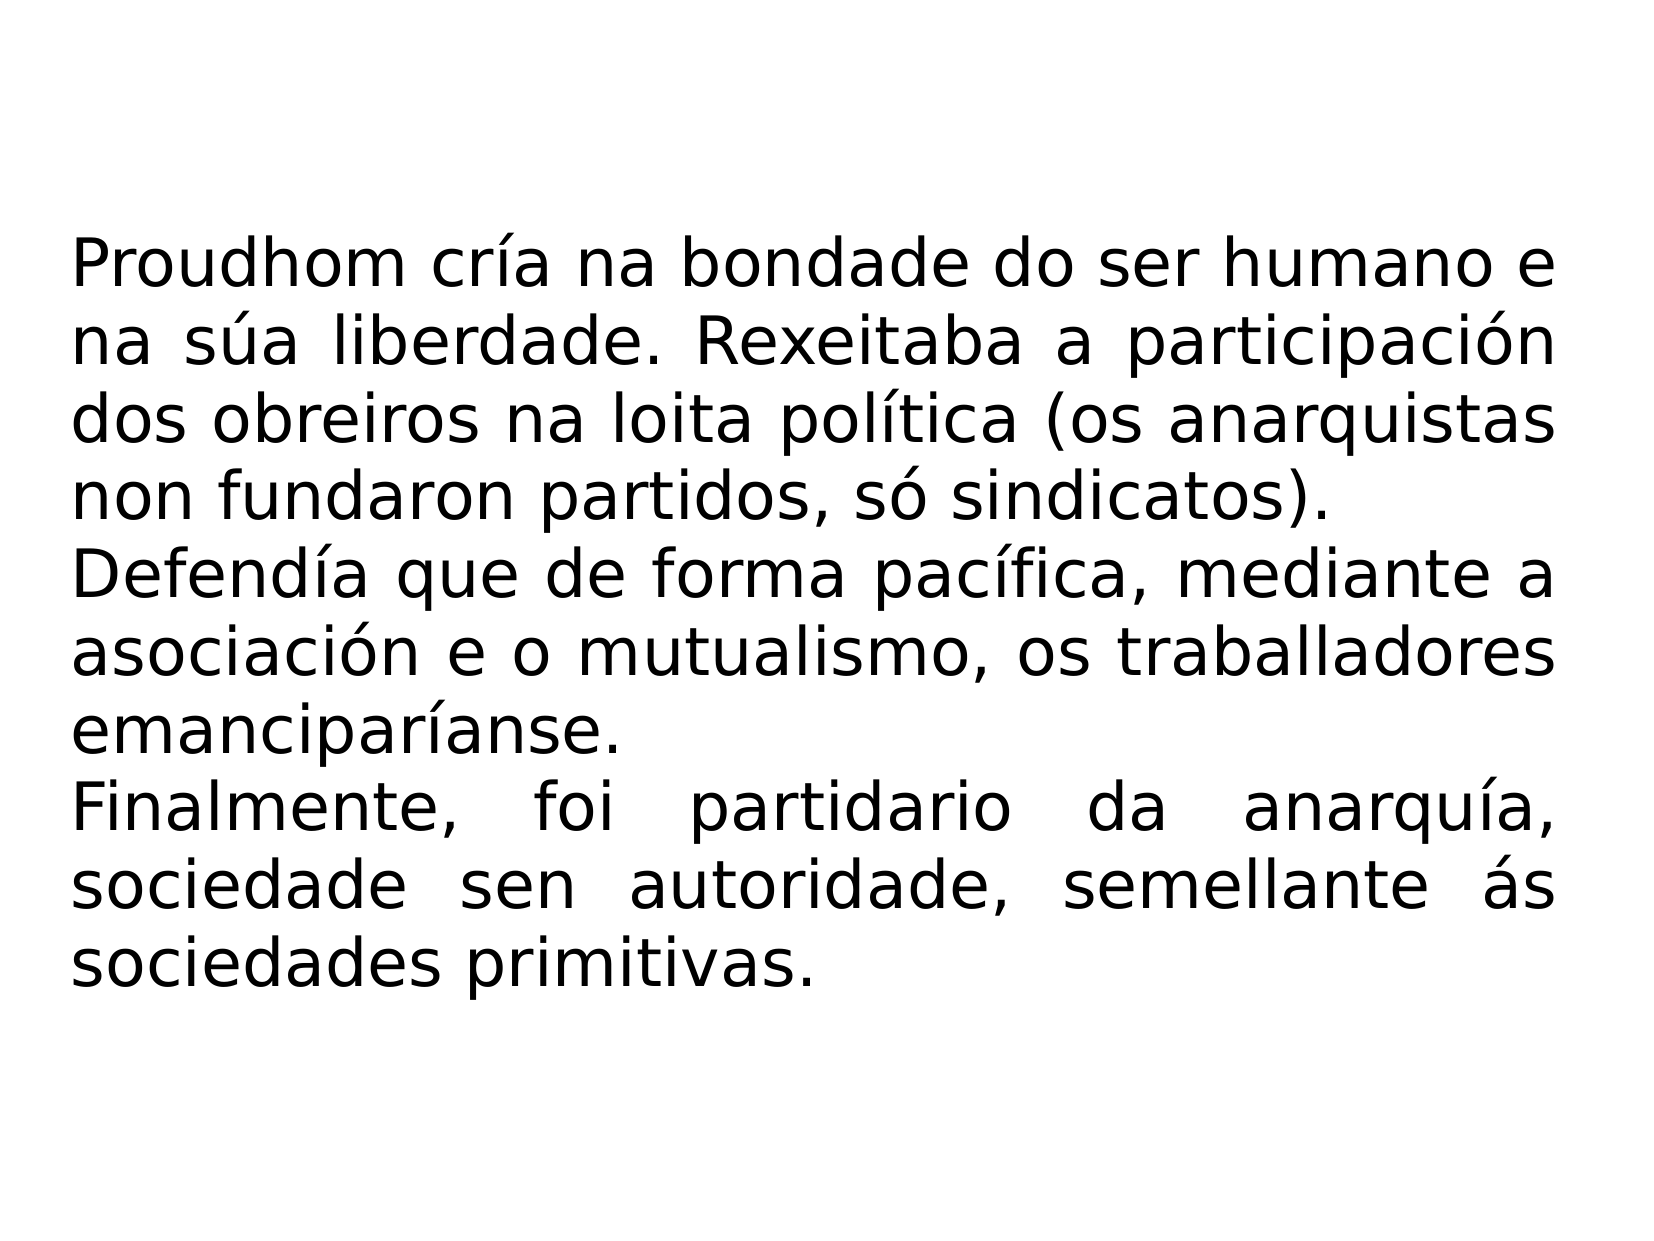

# Proudhom cría na bondade do ser humano e na súa liberdade. Rexeitaba a participación dos obreiros na loita política (os anarquistas non fundaron partidos, só sindicatos).
Defendía que de forma pacífica, mediante a asociación e o mutualismo, os traballadores emanciparíanse.
Finalmente, foi partidario da anarquía, sociedade sen autoridade, semellante ás sociedades primitivas.